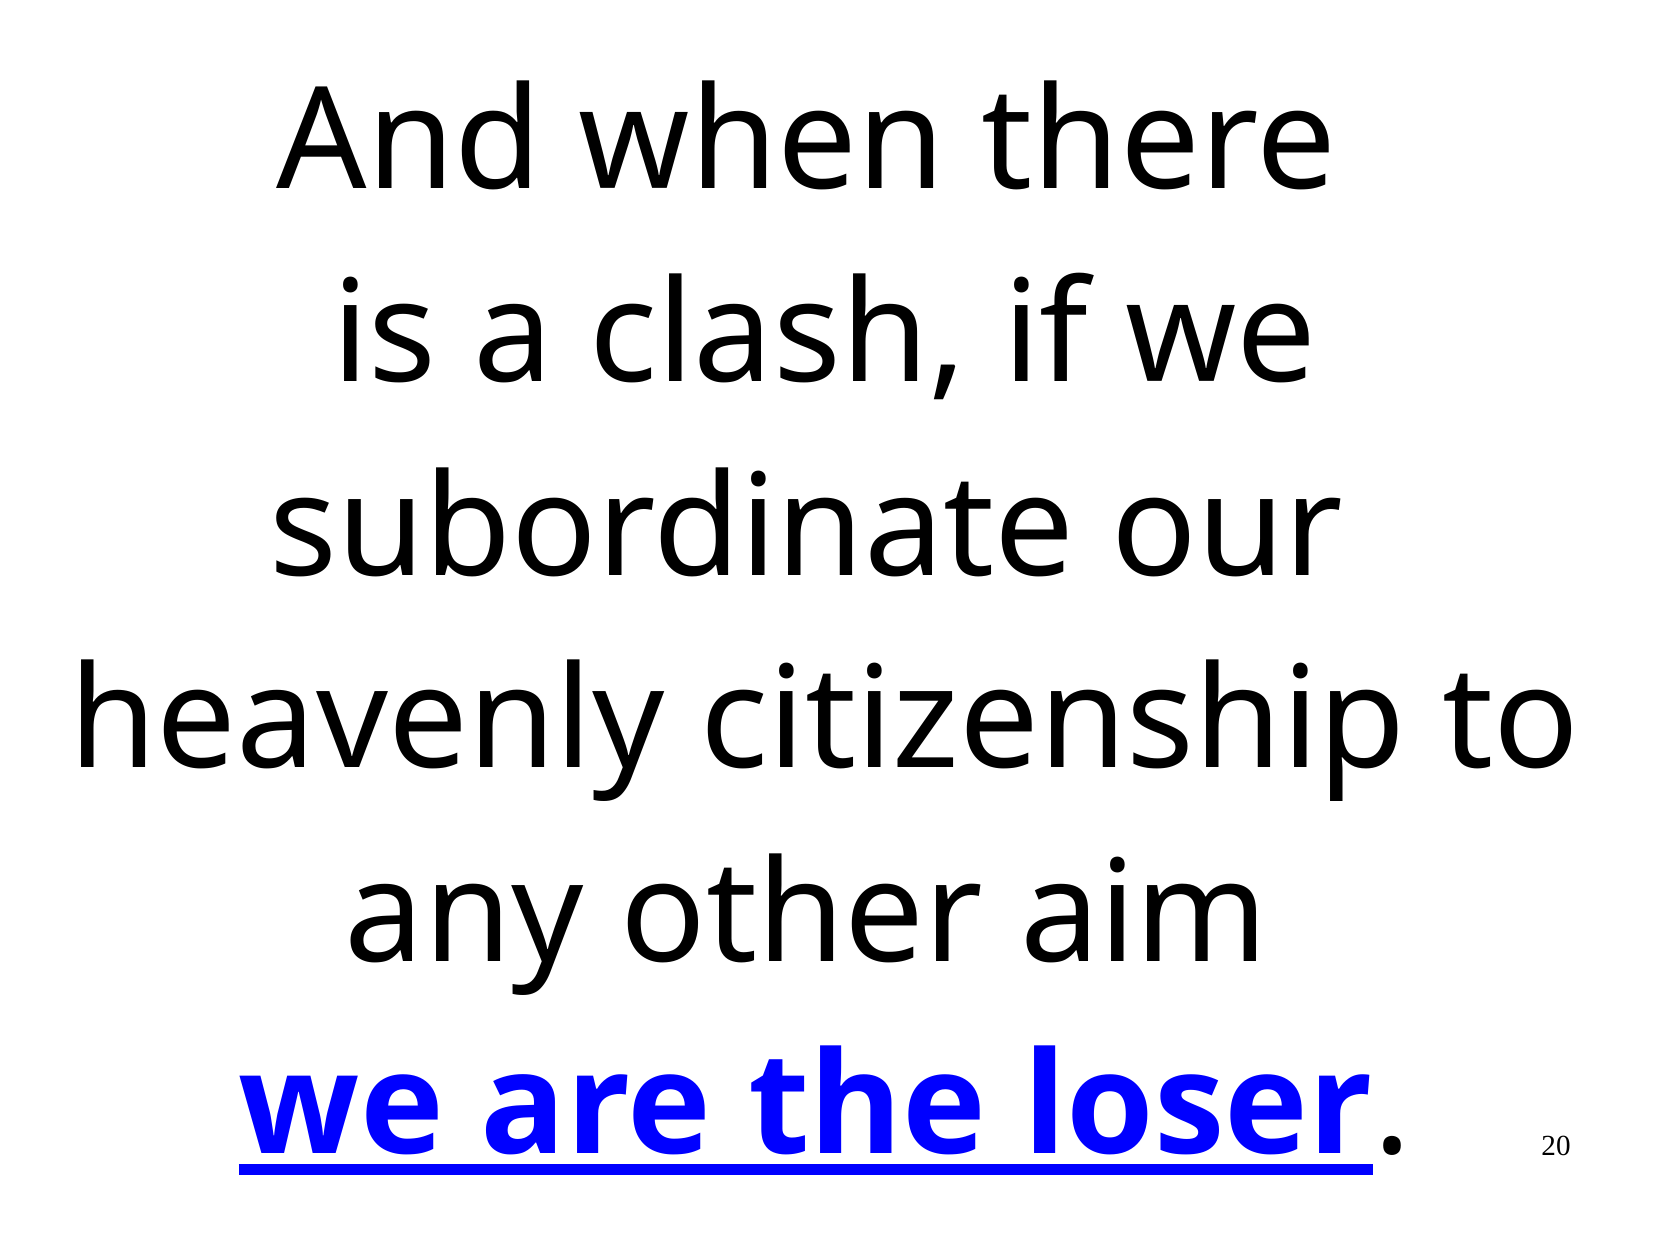

# And when there is a clash, if we subordinate our heavenly citizenship to any other aim we are the loser.
20